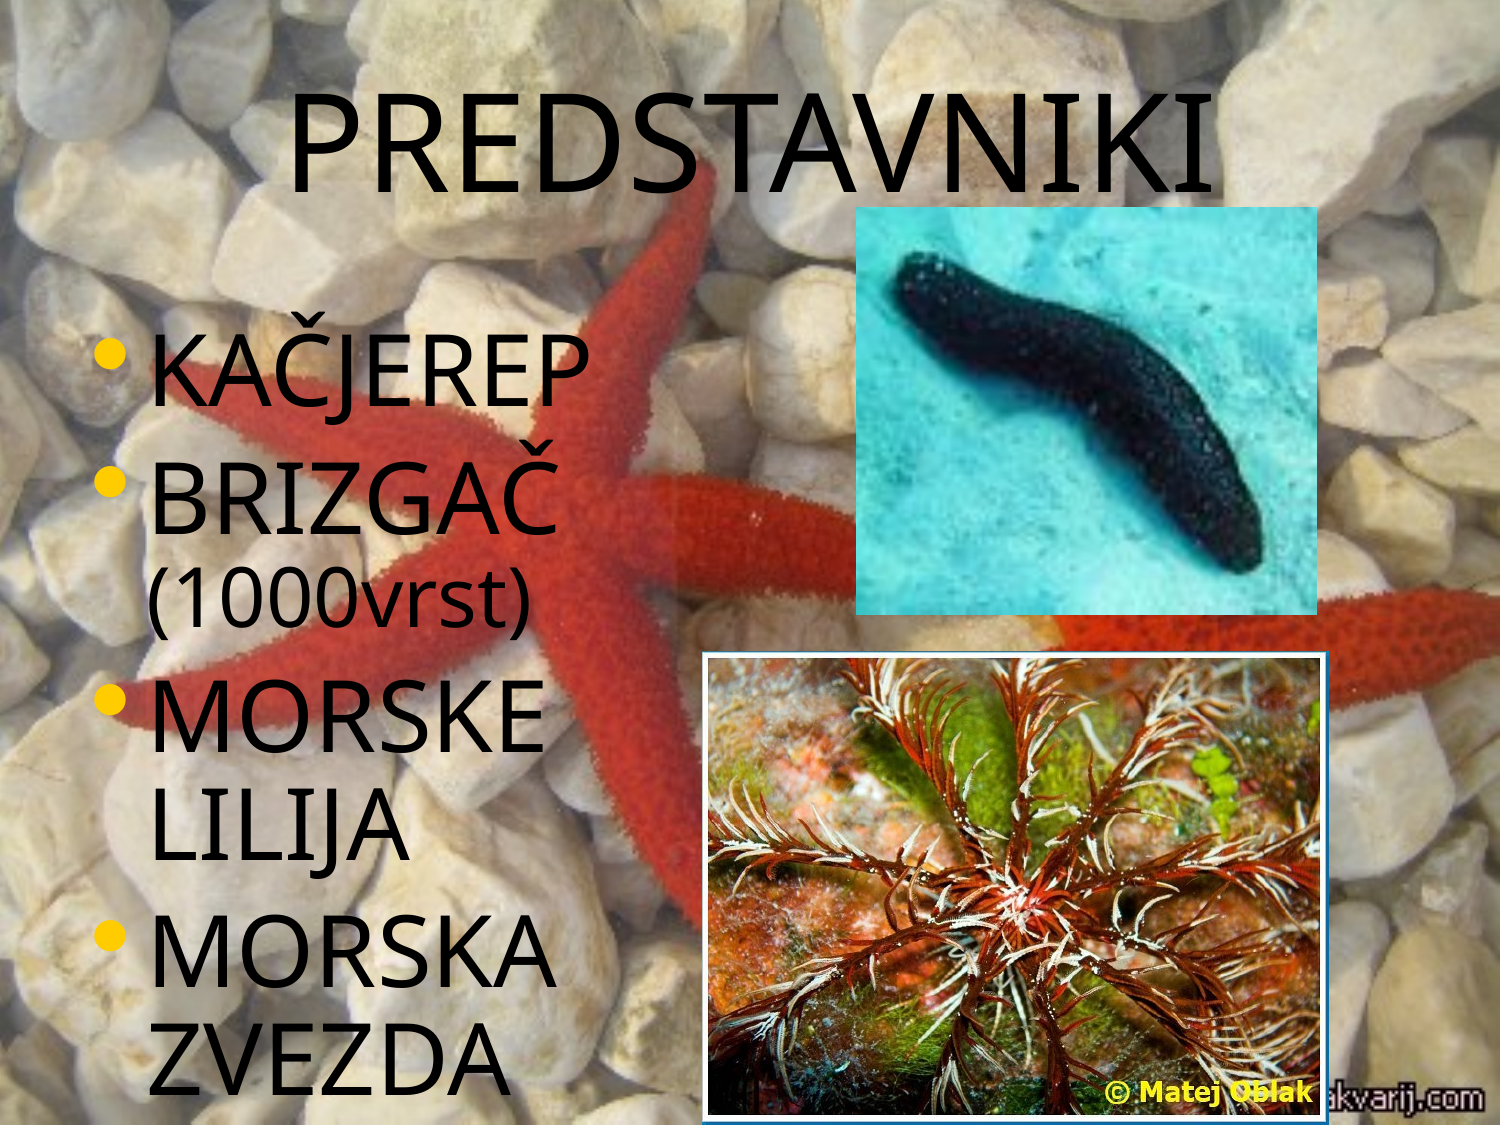

# PREDSTAVNIKI
KAČJEREP
BRIZGAČ (1000vrst)
MORSKE LILIJA
MORSKA ZVEZDA
MORSKI JEŽ (1000vrst)